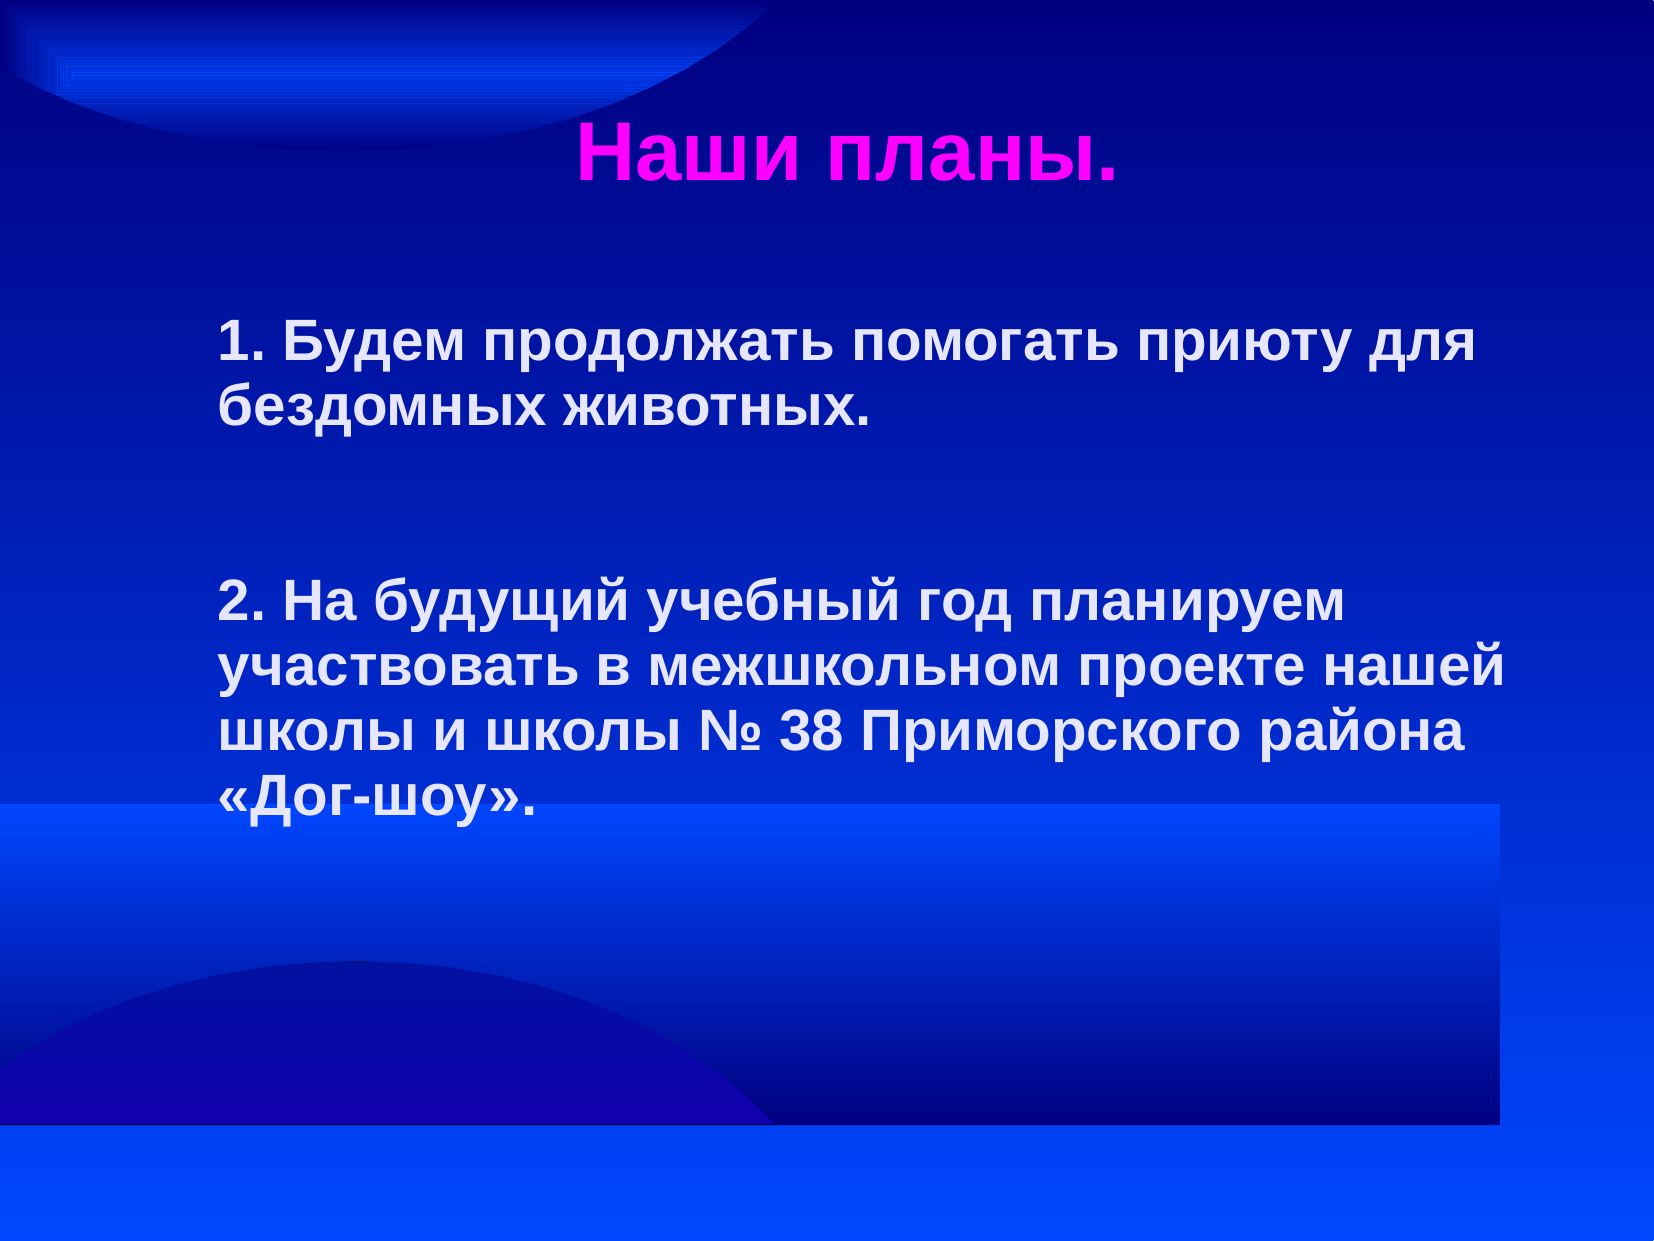

Наши планы.
1. Будем продолжать помогать приюту для бездомных животных.
2. На будущий учебный год планируем участвовать в межшкольном проекте нашей школы и школы № 38 Приморского района «Дог-шоу».